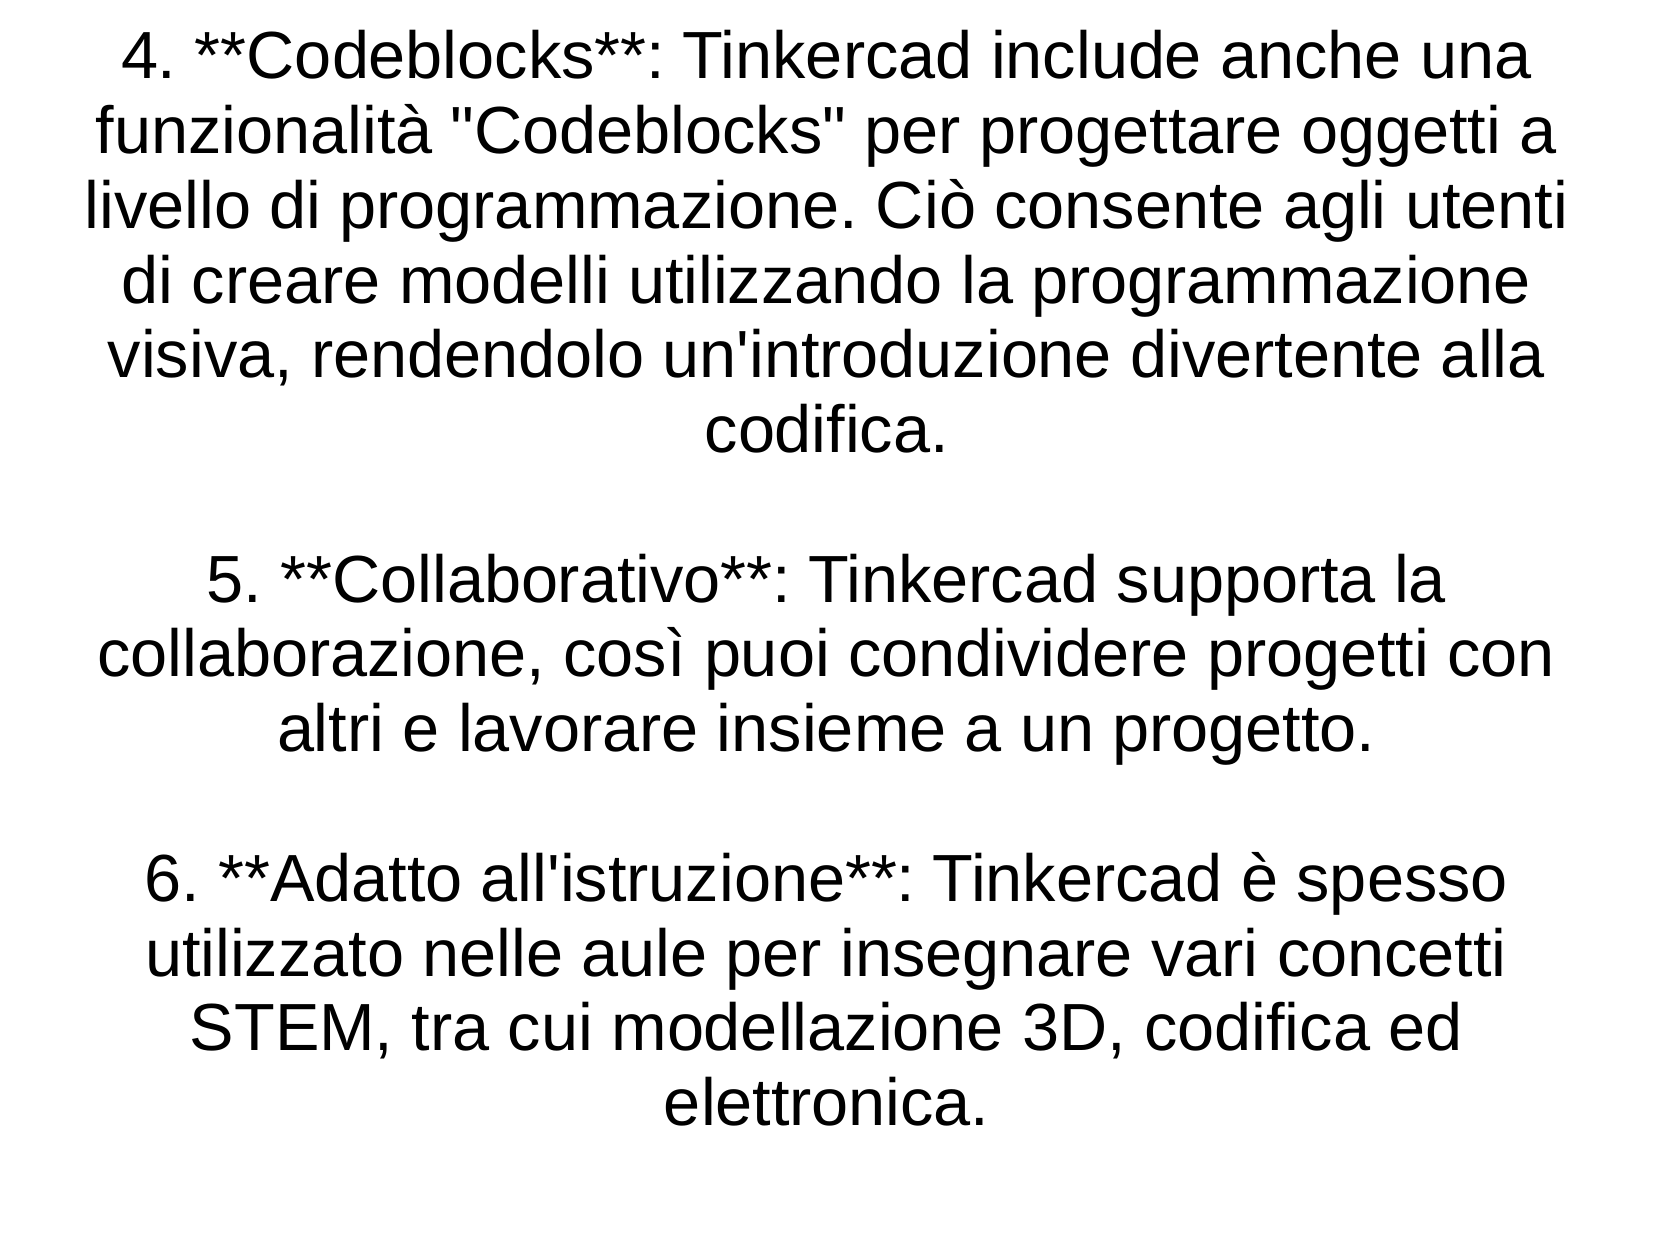

# 4. **Codeblocks**: Tinkercad include anche una funzionalità "Codeblocks" per progettare oggetti a livello di programmazione. Ciò consente agli utenti di creare modelli utilizzando la programmazione visiva, rendendolo un'introduzione divertente alla codifica.
5. **Collaborativo**: Tinkercad supporta la collaborazione, così puoi condividere progetti con altri e lavorare insieme a un progetto.
6. **Adatto all'istruzione**: Tinkercad è spesso utilizzato nelle aule per insegnare vari concetti STEM, tra cui modellazione 3D, codifica ed elettronica.